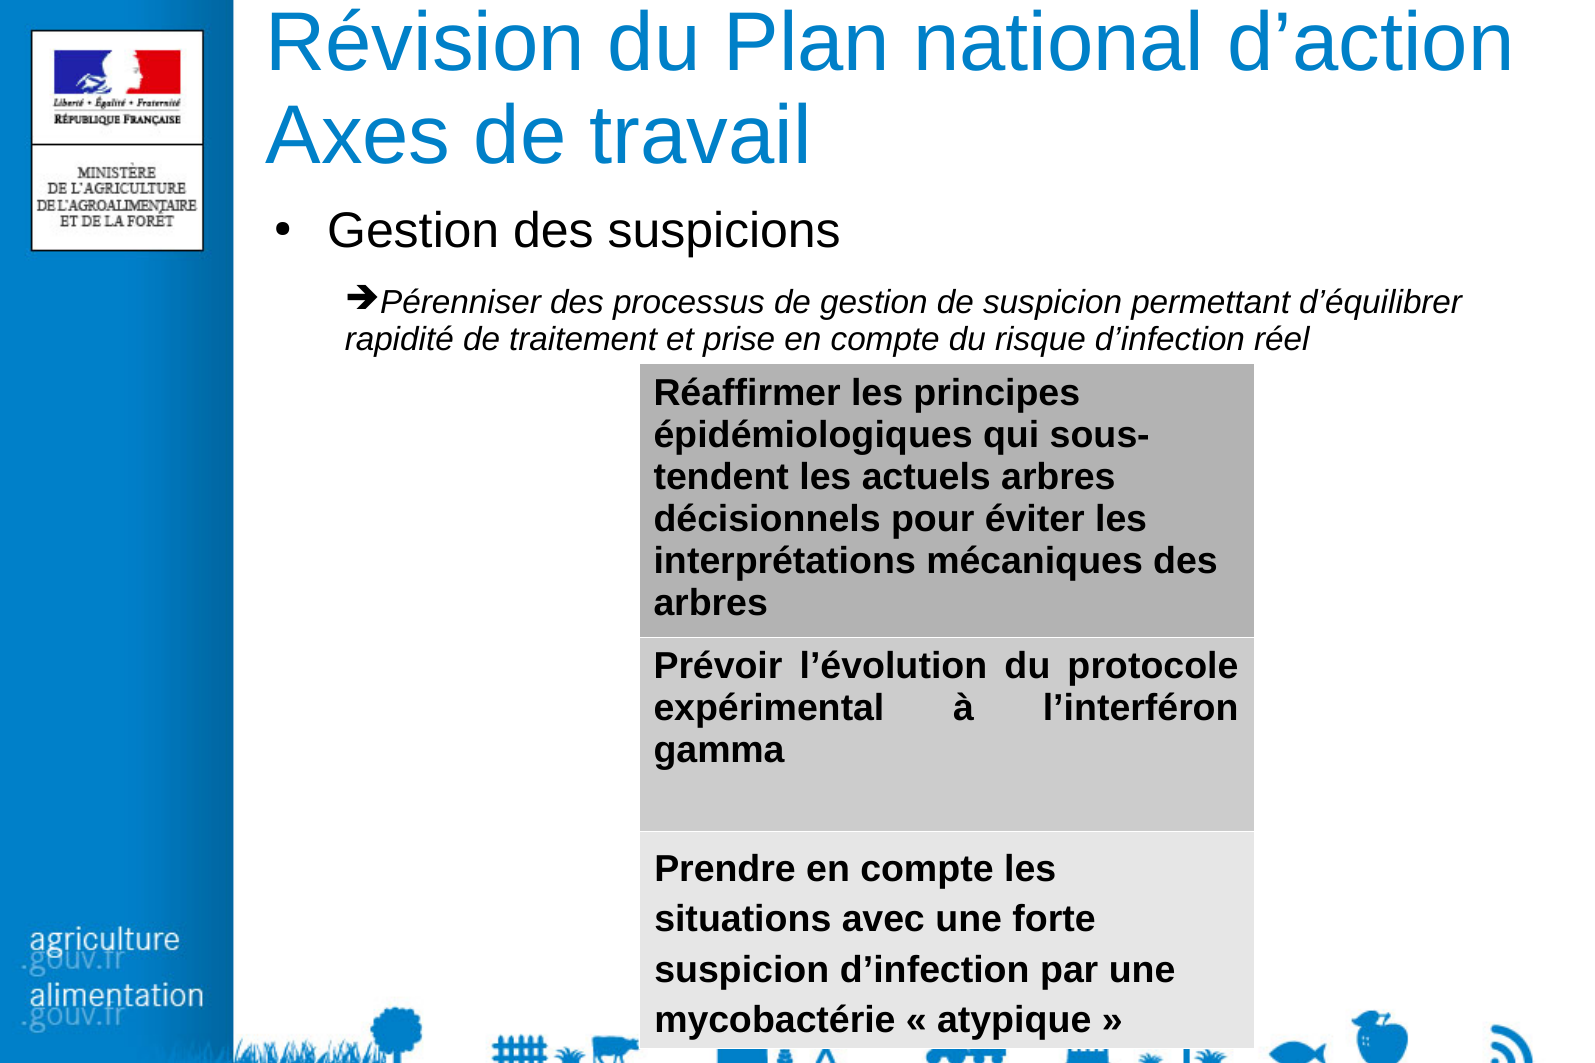

# Révision du Plan national d’action Axes de travail
Gestion des suspicions
Pérenniser des processus de gestion de suspicion permettant d’équilibrer rapidité de traitement et prise en compte du risque d’infection réel
| Réaffirmer les principes épidémiologiques qui sous-tendent les actuels arbres décisionnels pour éviter les interprétations mécaniques des arbres |
| --- |
| Prévoir l’évolution du protocole expérimental à l’interféron gamma |
| Prendre en compte les situations avec une forte suspicion d’infection par une mycobactérie « atypique » |